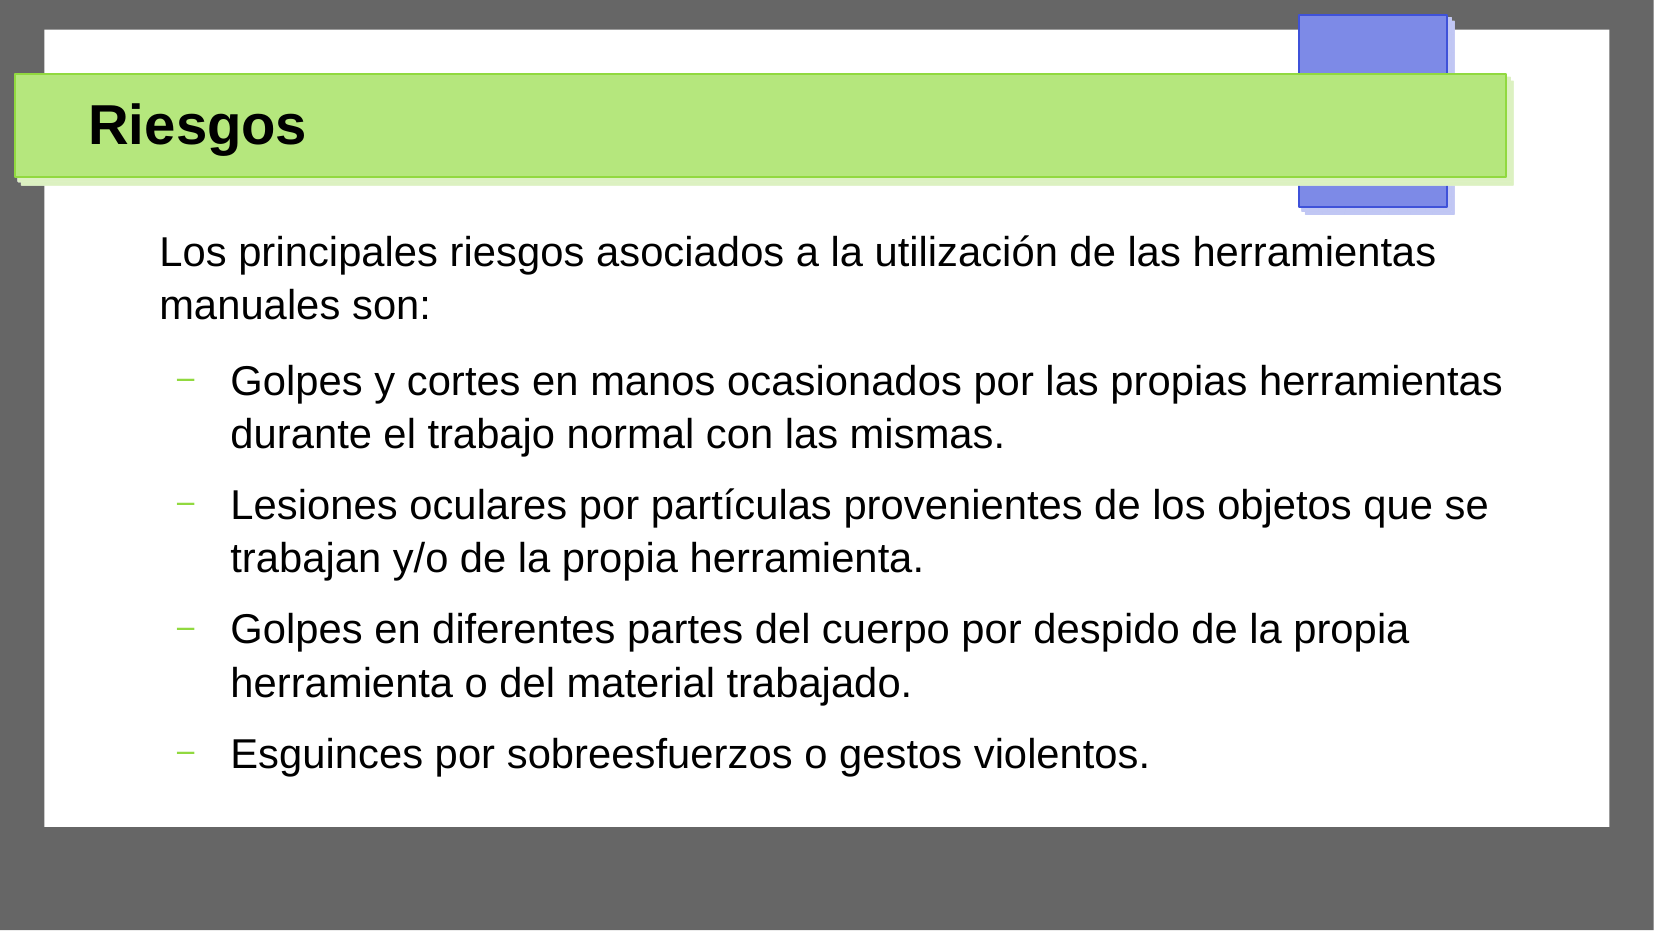

# Riesgos
Los principales riesgos asociados a la utilización de las herramientas manuales son:
Golpes y cortes en manos ocasionados por las propias herramientas durante el trabajo normal con las mismas.
Lesiones oculares por partículas provenientes de los objetos que se trabajan y/o de la propia herramienta.
Golpes en diferentes partes del cuerpo por despido de la propia herramienta o del material trabajado.
Esguinces por sobreesfuerzos o gestos violentos.